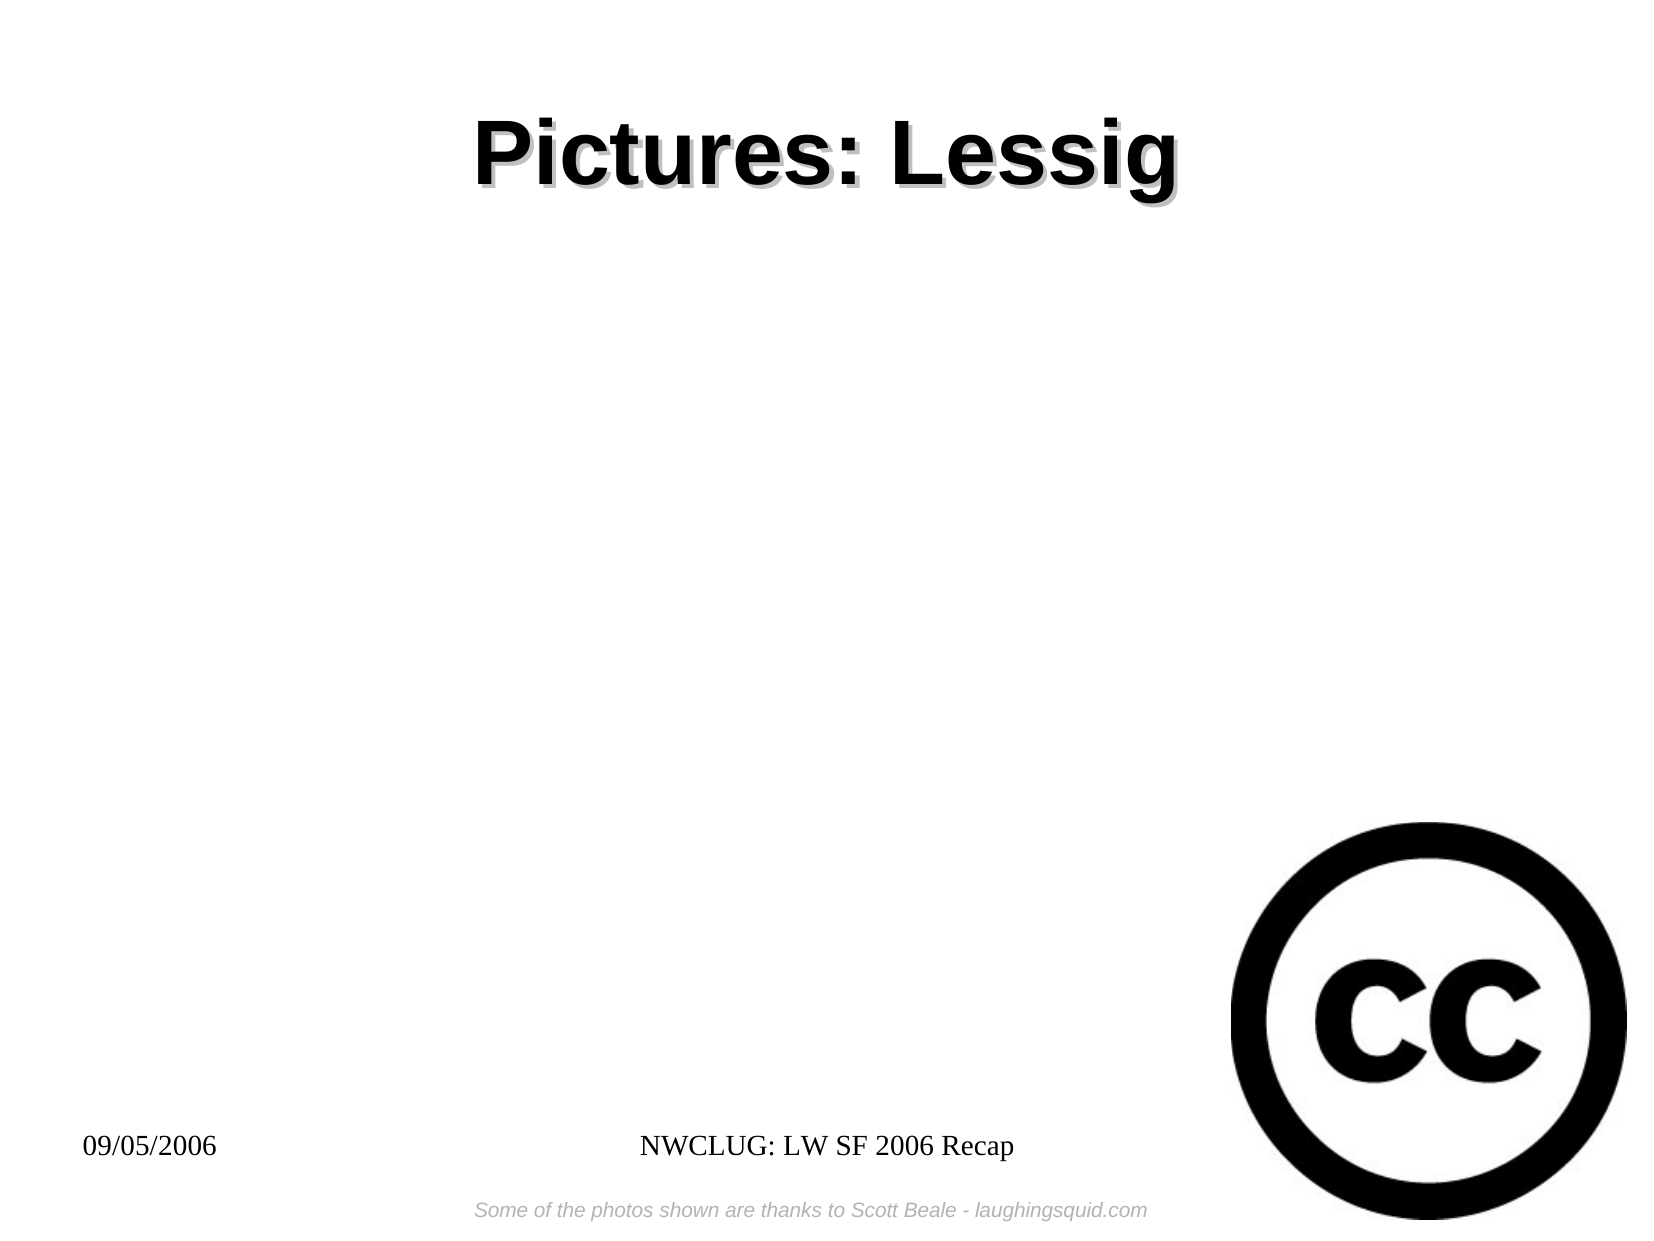

# Pictures: Lessig
09/05/2006
NWCLUG: LW SF 2006 Recap
7
Some of the photos shown are thanks to Scott Beale - laughingsquid.com